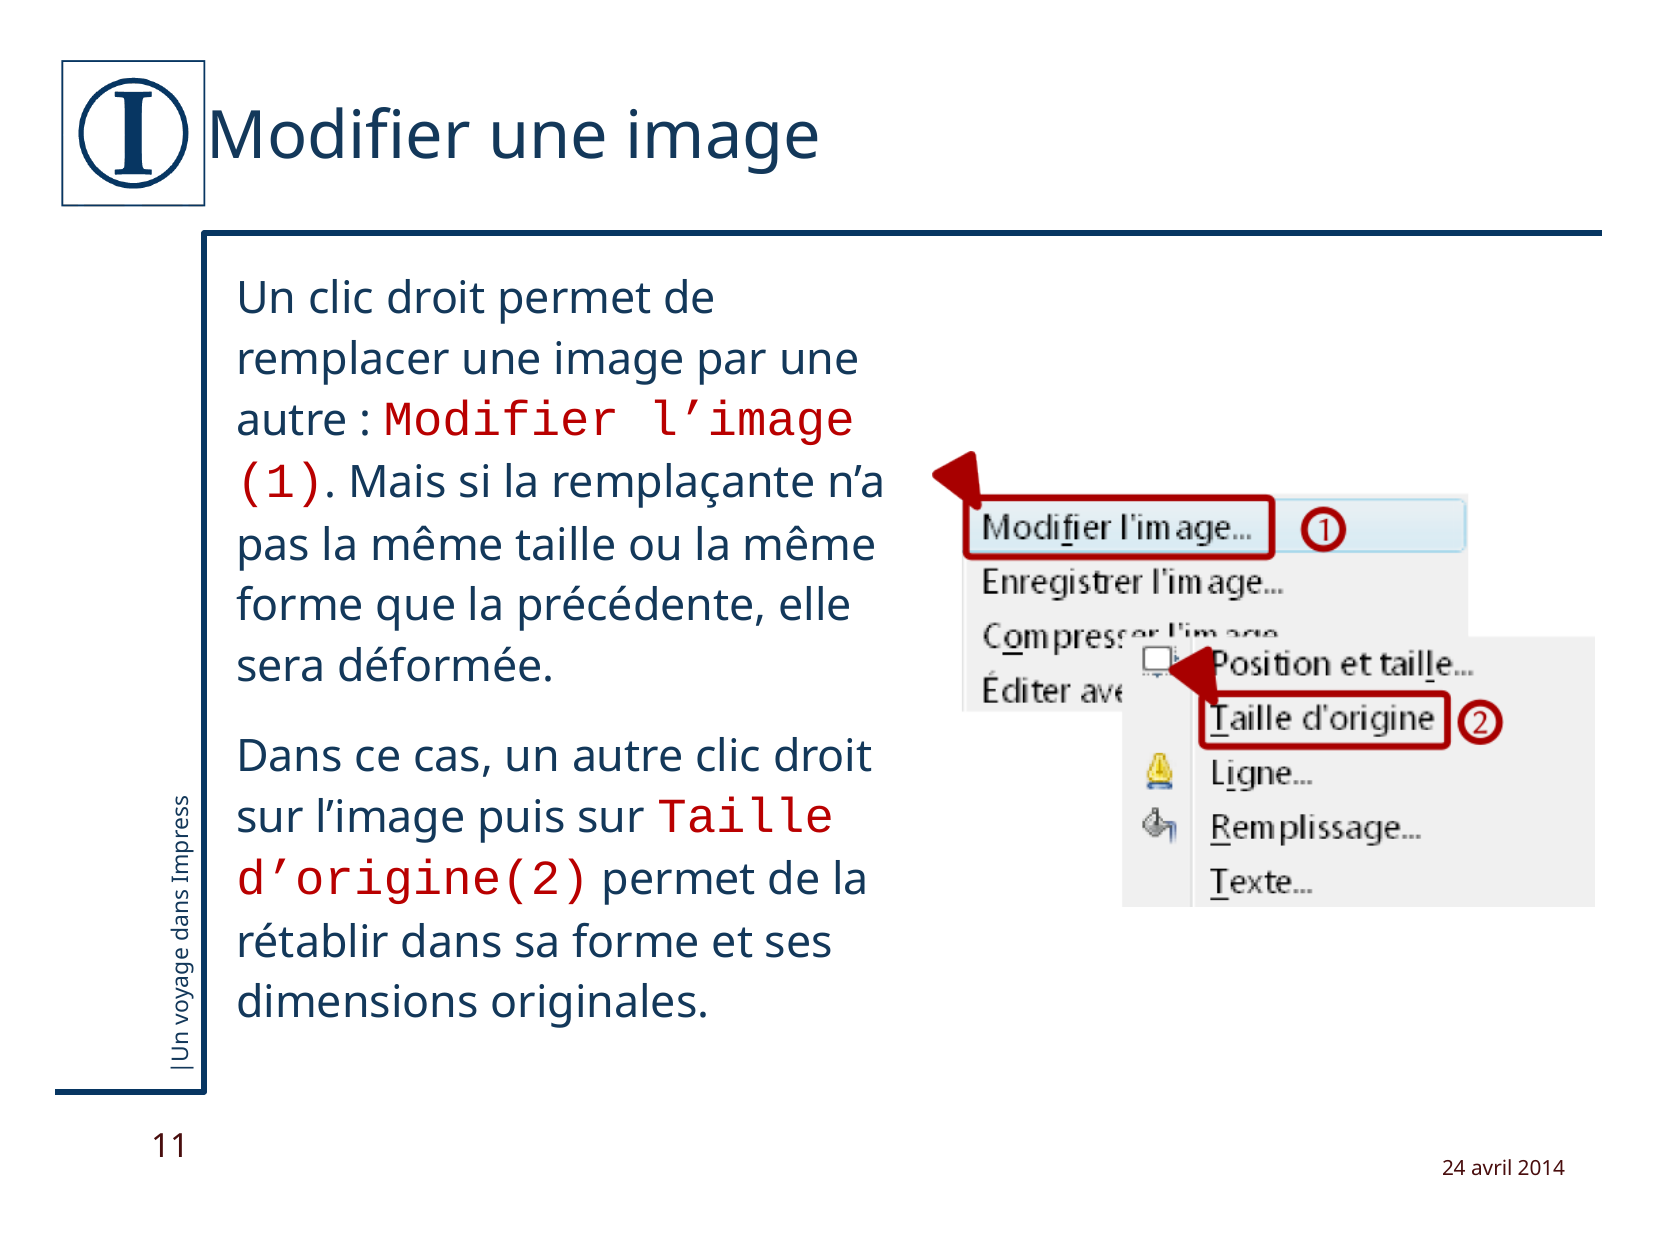

# Modifier une image
Un clic droit permet de remplacer une image par une autre : Modifier l’image (1). Mais si la remplaçante n’a pas la même taille ou la même forme que la précédente, elle sera déformée.
Dans ce cas, un autre clic droit sur l’image puis sur Taille d’origine(2) permet de la rétablir dans sa forme et ses dimensions originales.
Un voyage dans Impress
24 avril 2014